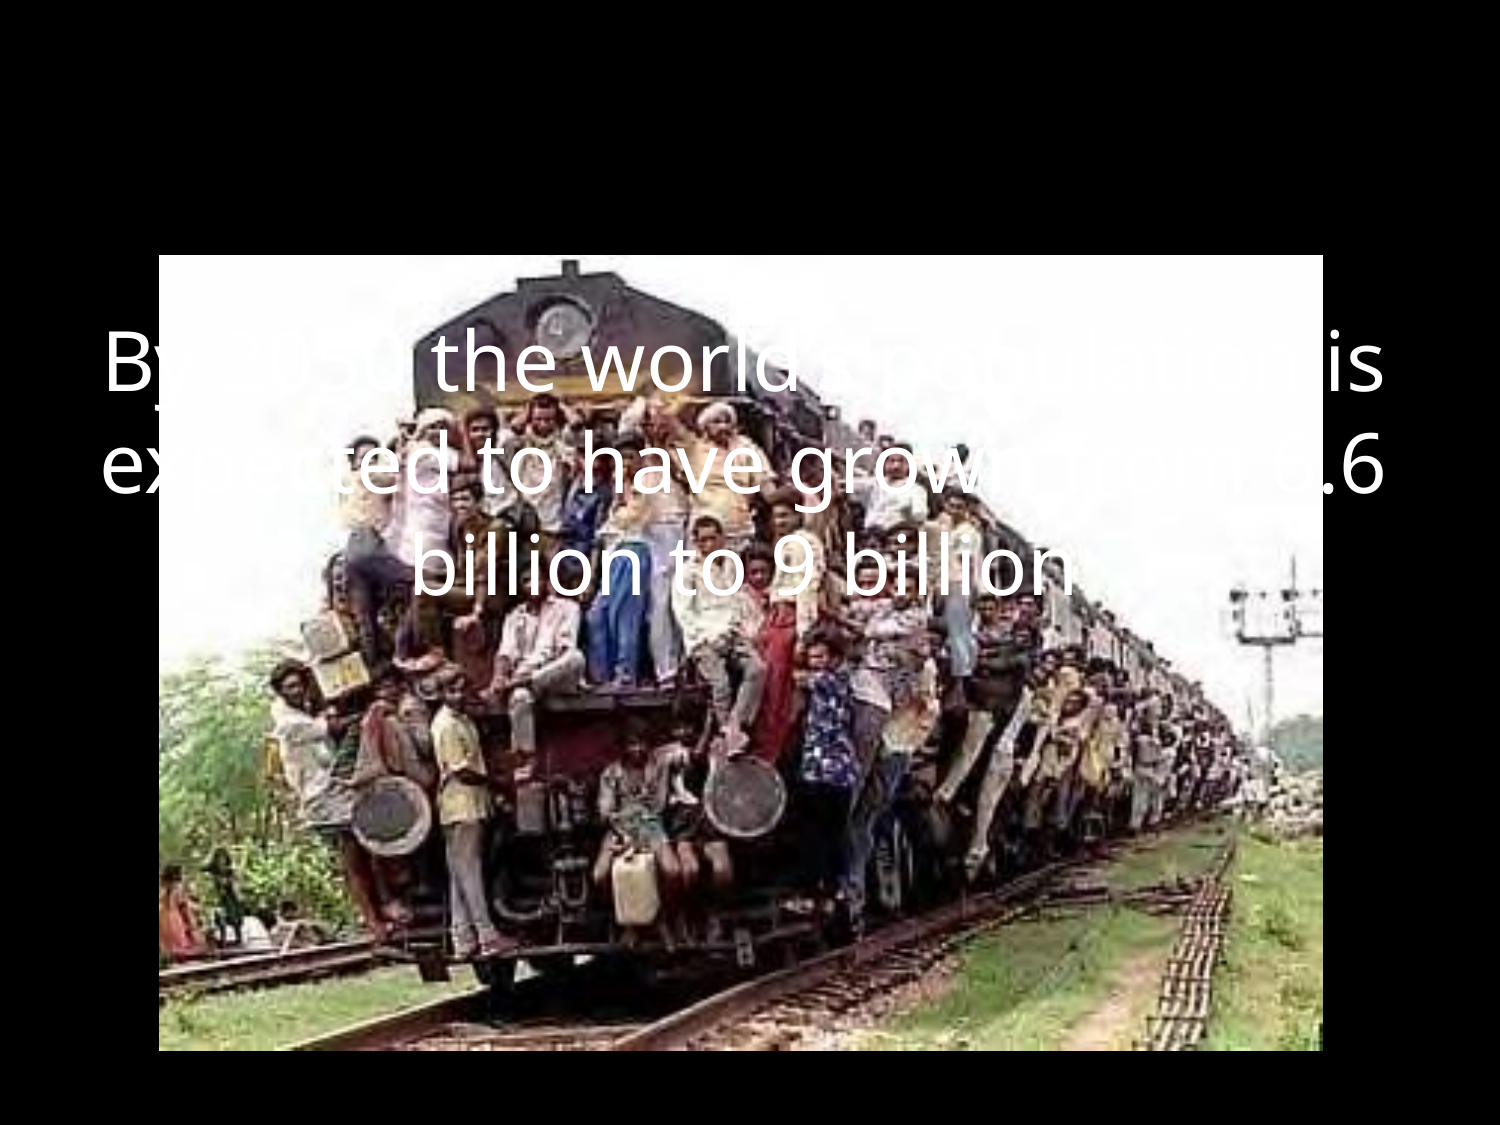

By 2050 the world’s population is expected to have grown from 6.6 billion to 9 billion